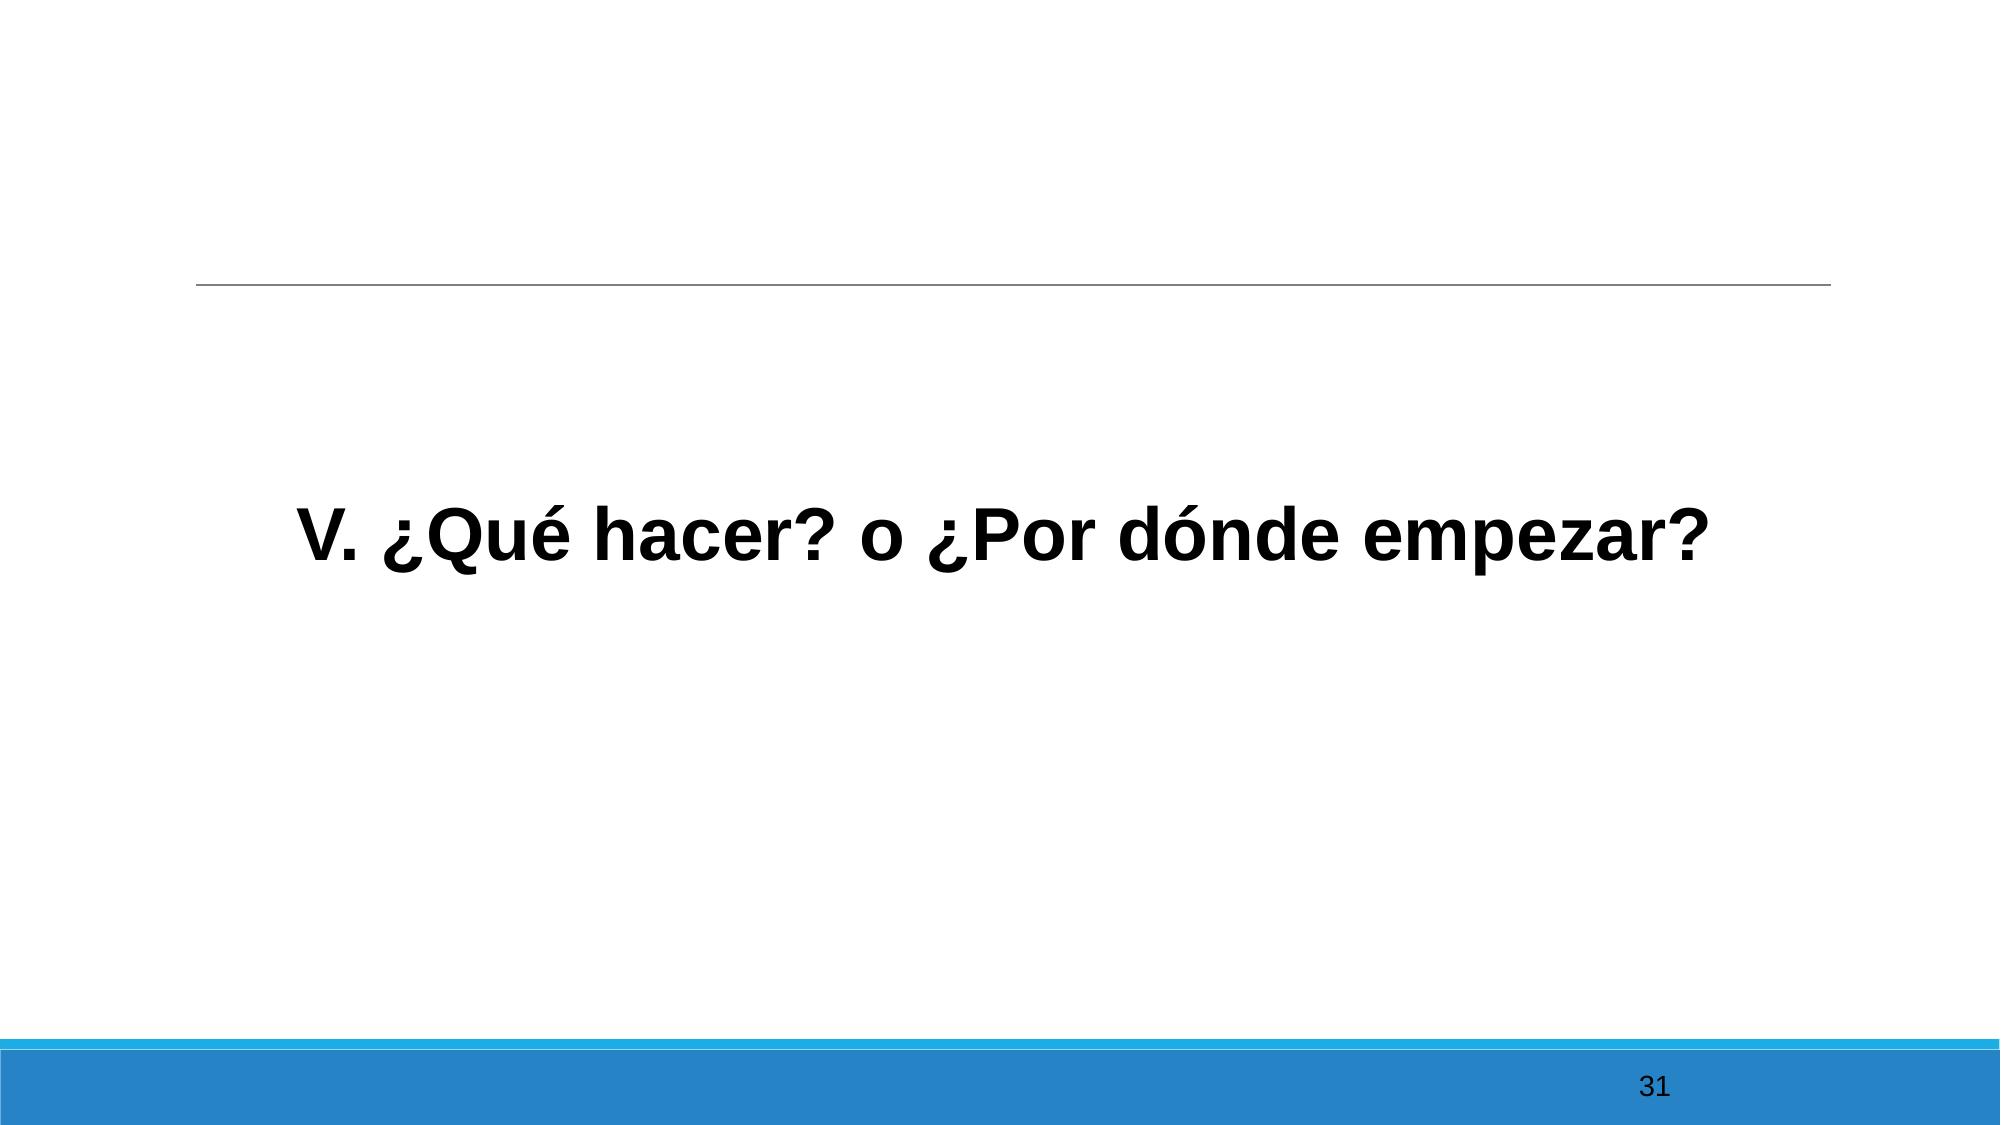

#
V. ¿Qué hacer? o ¿Por dónde empezar?